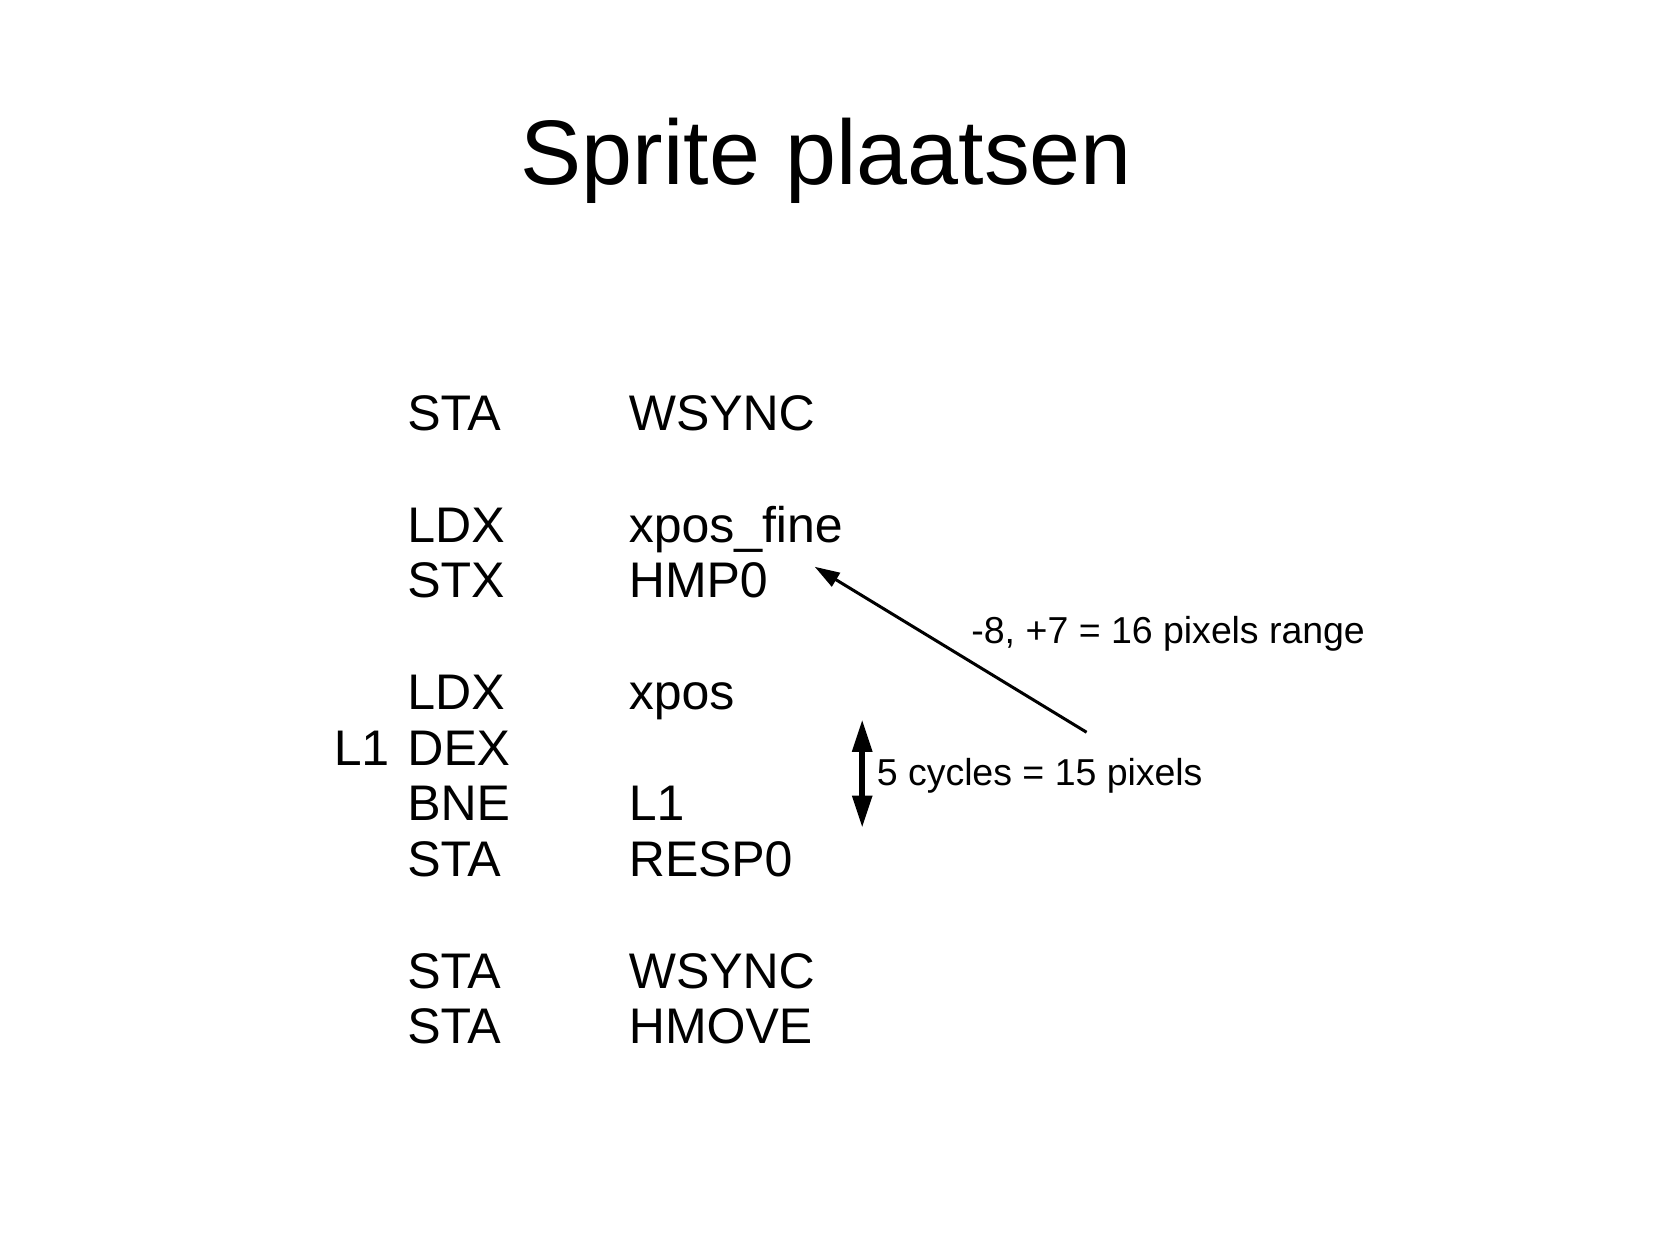

# Sprite plaatsen
	STA		WSYNC
	LDX		xpos_fine
	STX		HMP0
	LDX		xpos
L1	DEX
	BNE		L1
	STA		RESP0
	STA		WSYNC
	STA		HMOVE
-8, +7 = 16 pixels range
5 cycles = 15 pixels